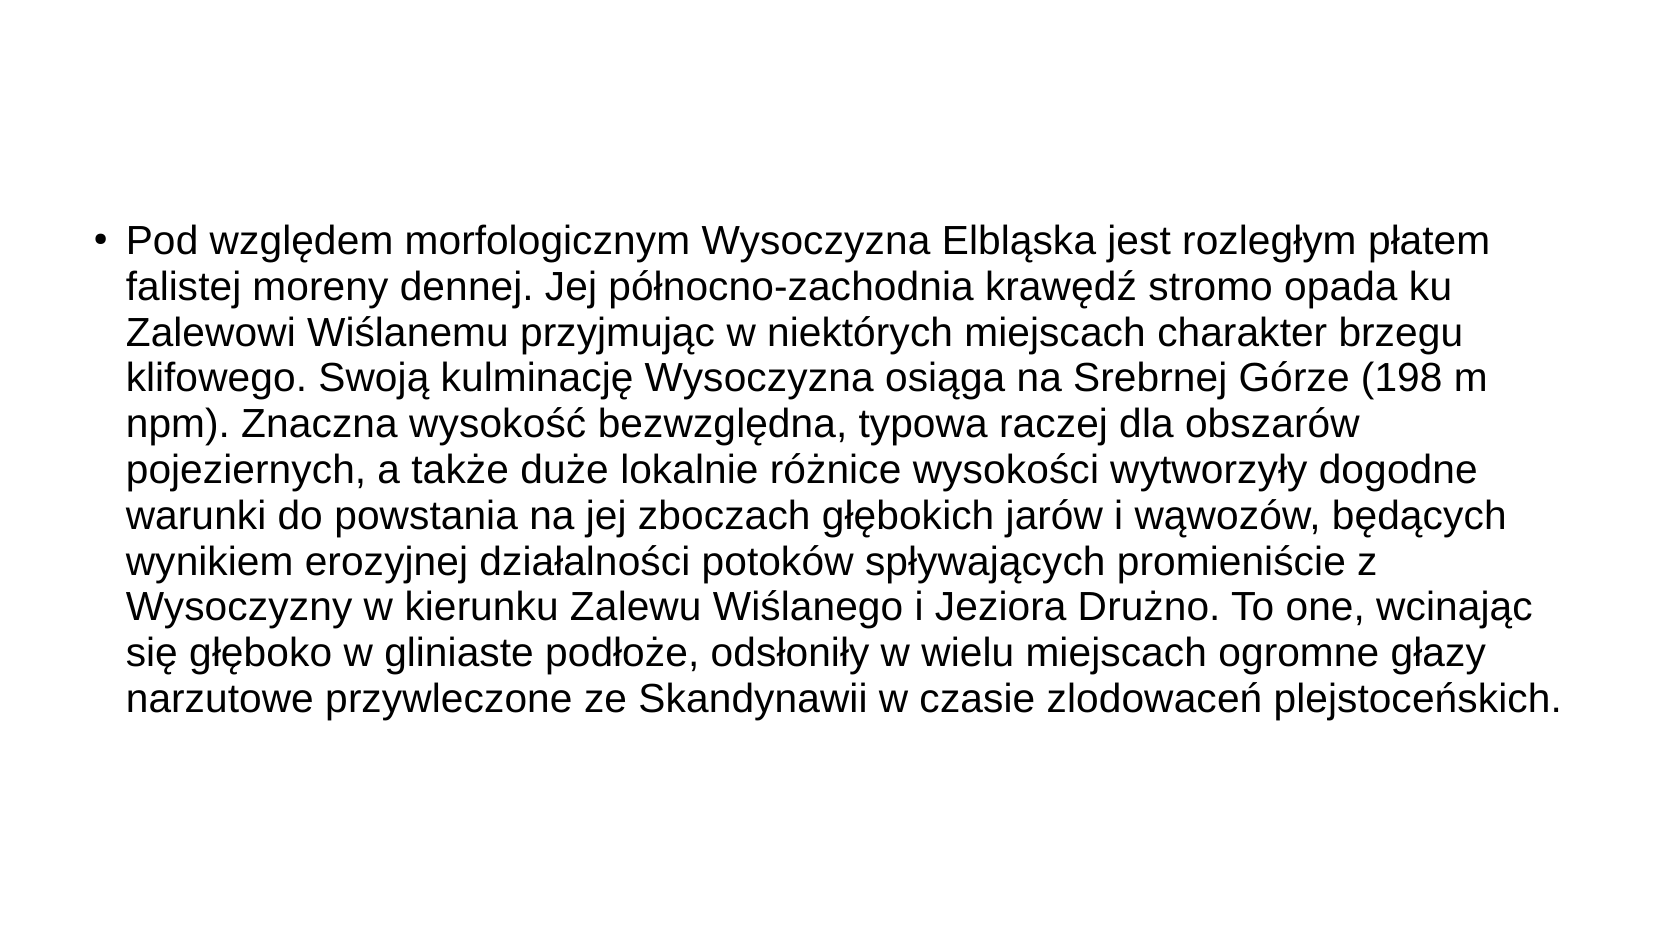

#
Pod względem morfologicznym Wysoczyzna Elbląska jest rozległym płatem falistej moreny dennej. Jej północno-zachodnia krawędź stromo opada ku Zalewowi Wiślanemu przyjmując w niektórych miejscach charakter brzegu klifowego. Swoją kulminację Wysoczyzna osiąga na Srebrnej Górze (198 m npm). Znaczna wysokość bezwzględna, typowa raczej dla obszarów pojeziernych, a także duże lokalnie różnice wysokości wytworzyły dogodne warunki do powstania na jej zboczach głębokich jarów i wąwozów, będących wynikiem erozyjnej działalności potoków spływających promieniście z Wysoczyzny w kierunku Zalewu Wiślanego i Jeziora Drużno. To one, wcinając się głęboko w gliniaste podłoże, odsłoniły w wielu miejscach ogromne głazy narzutowe przywleczone ze Skandynawii w czasie zlodowaceń plejstoceńskich.